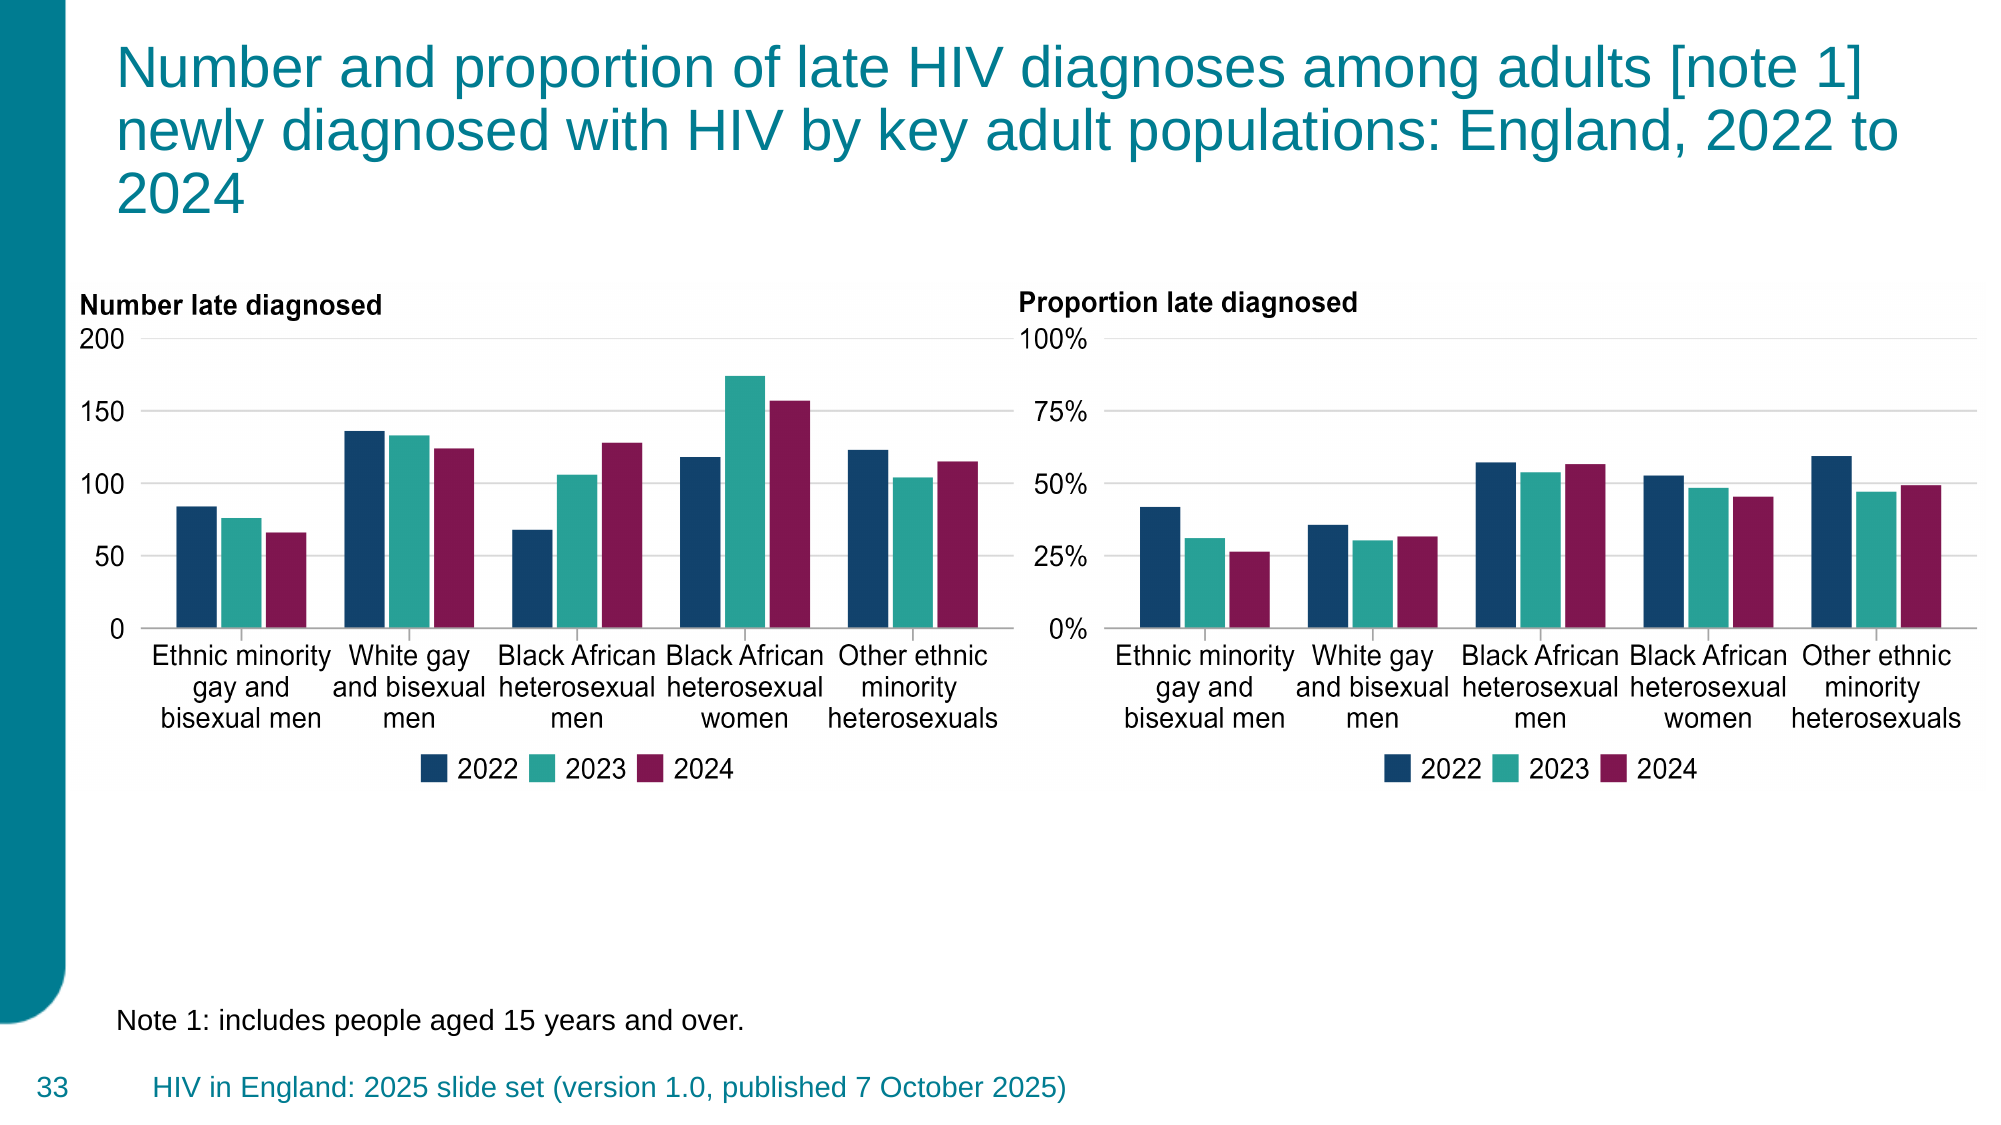

# Number and proportion of late HIV diagnoses among adults [note 1] newly diagnosed with HIV by key adult populations: England, 2022 to 2024
Note 1: includes people aged 15 years and over.
32
HIV in England: 2025 slide set (version 1.0, published 7 October 2025)